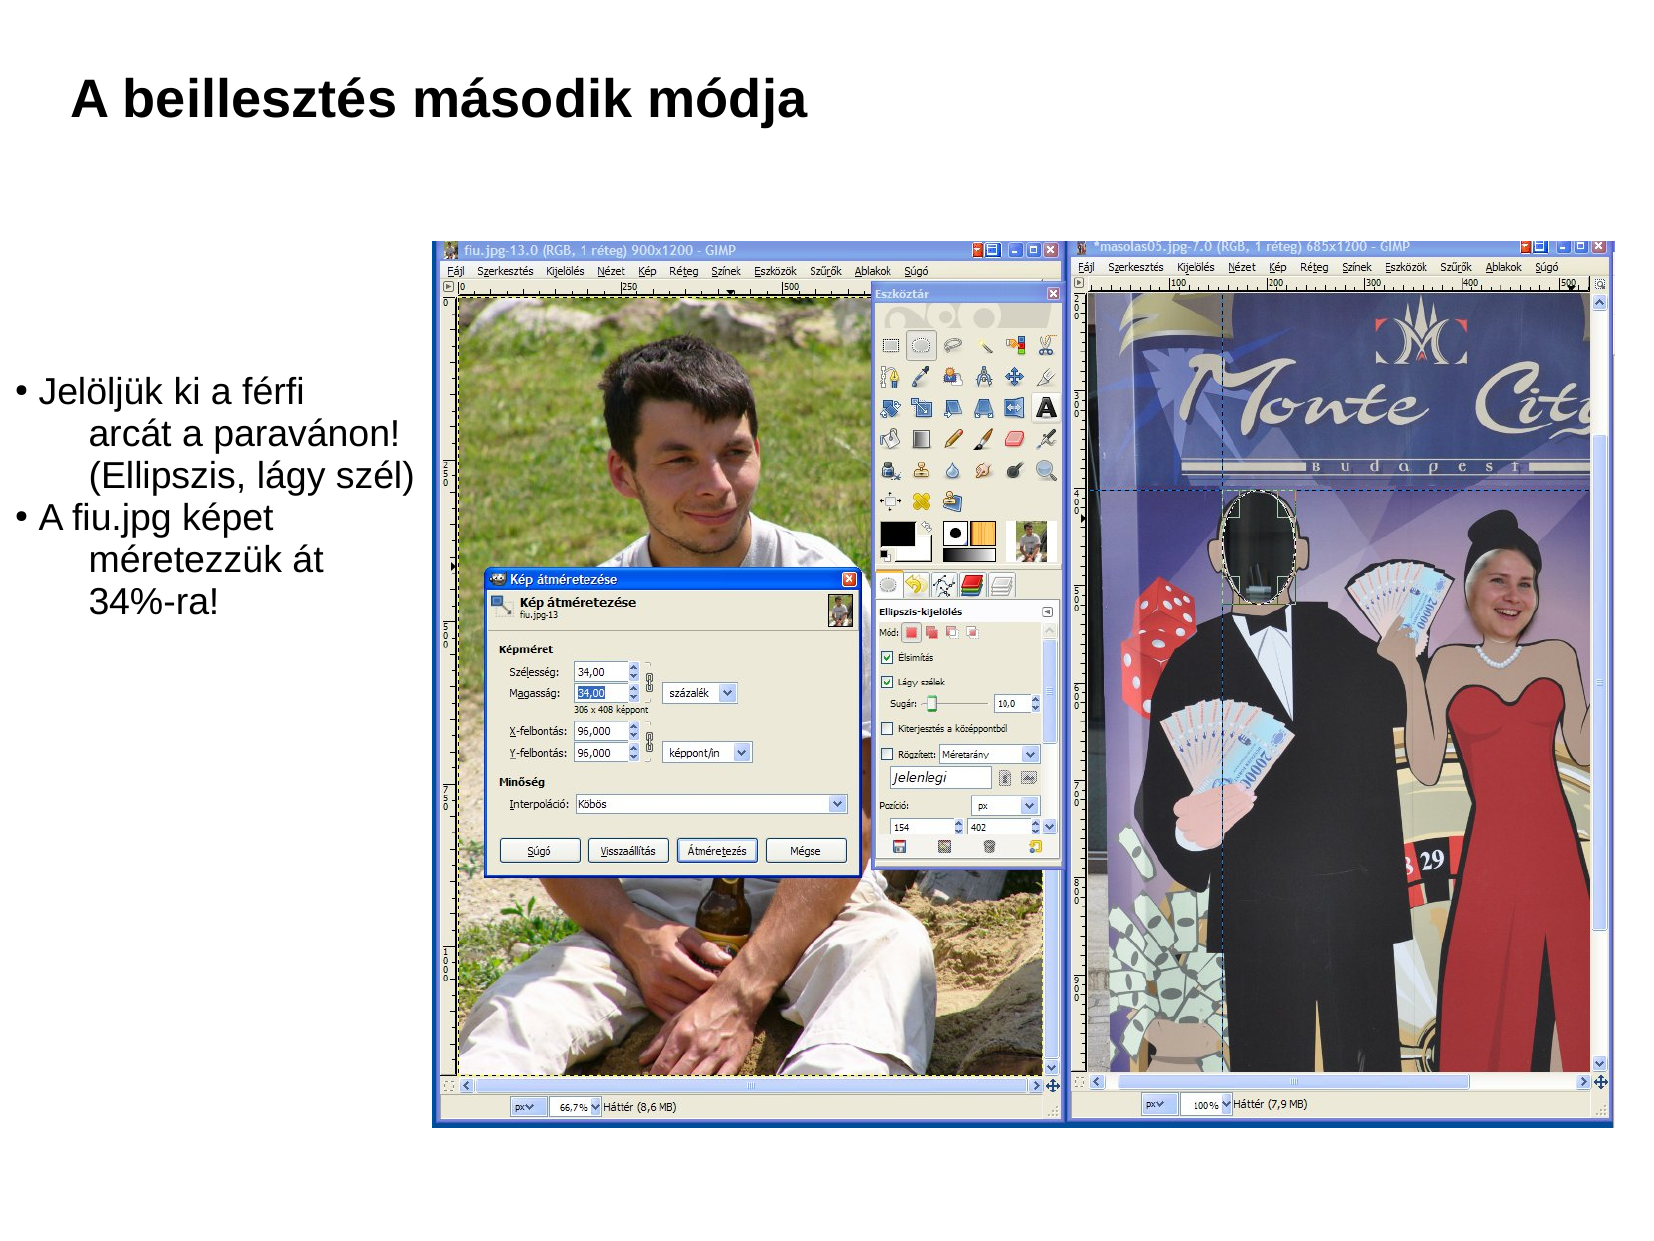

A beillesztés második módja
 Jelöljük ki a férfi
	arcát a paravánon!
	(Ellipszis, lágy szél)
 A fiu.jpg képet
	méretezzük át
	34%-ra!